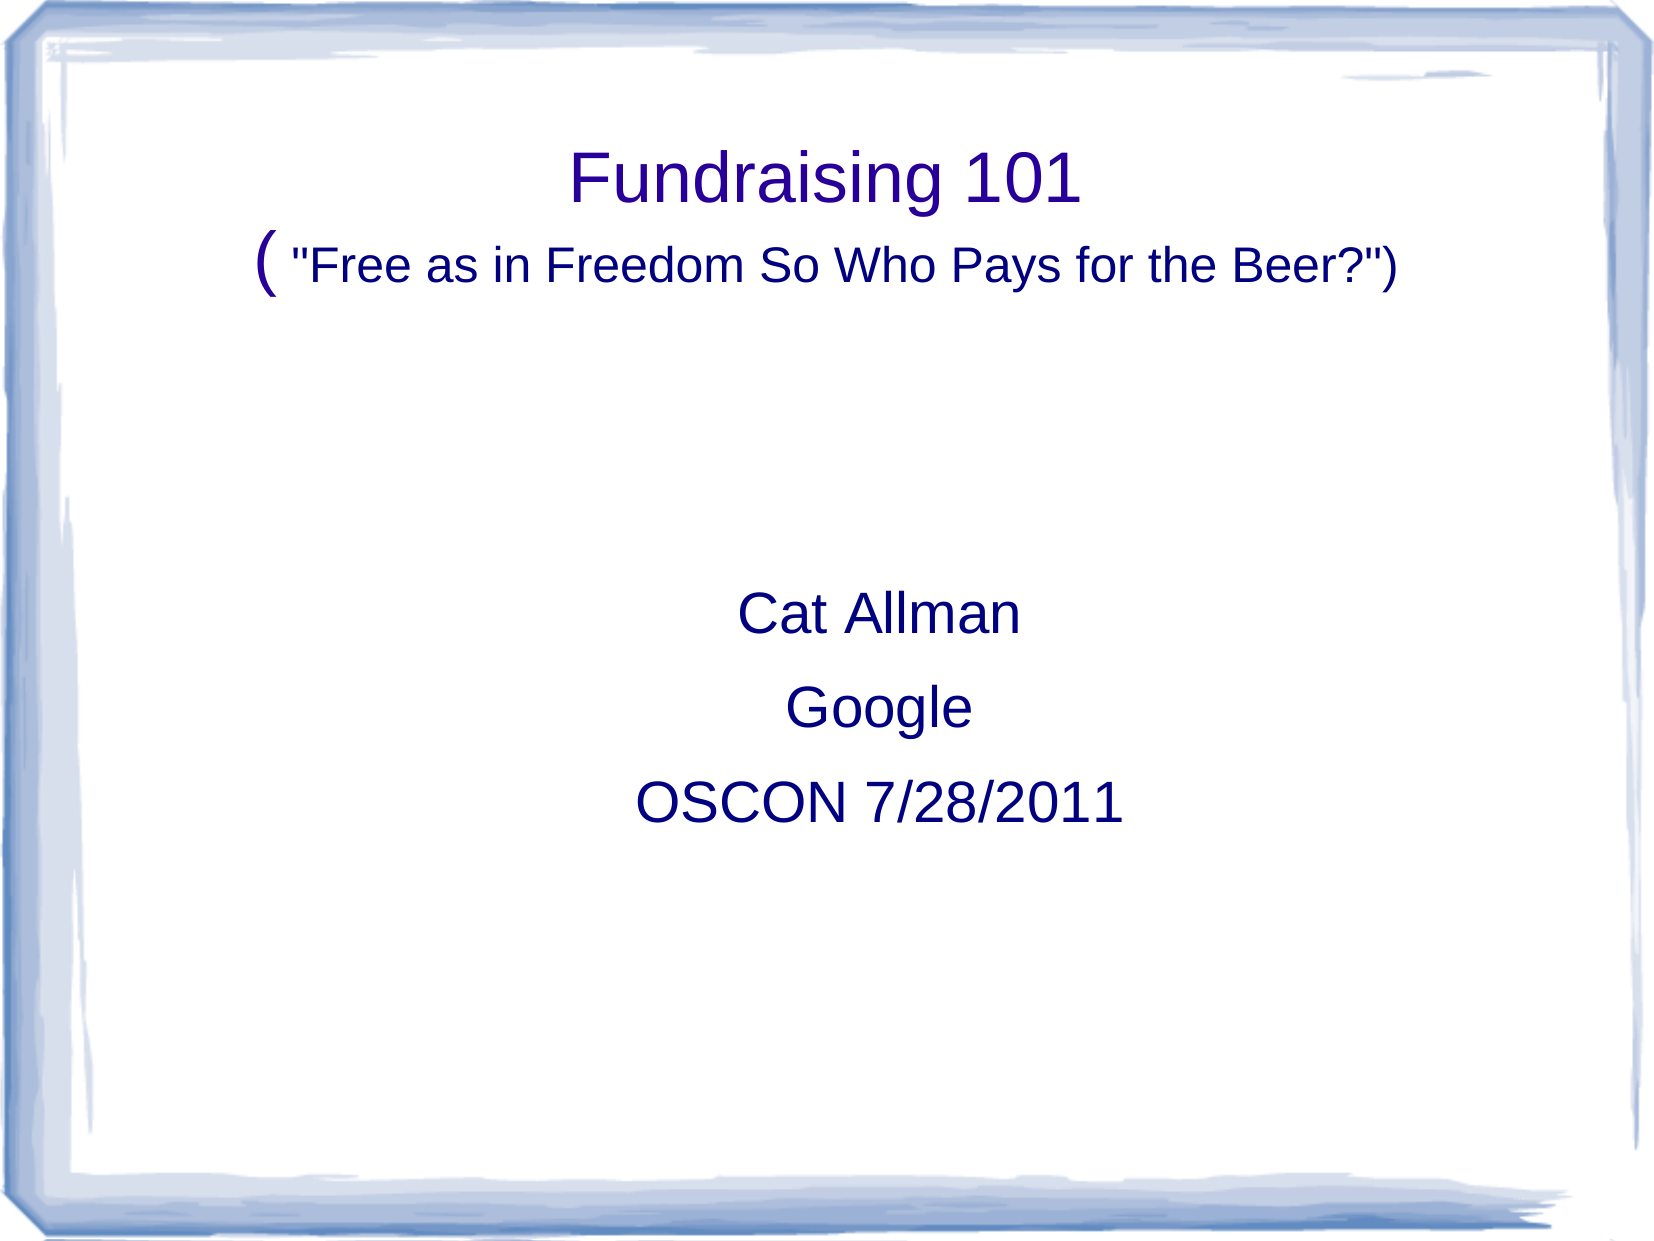

# Fundraising 101 ( "Free as in Freedom So Who Pays for the Beer?")
Cat Allman
Google
OSCON 7/28/2011